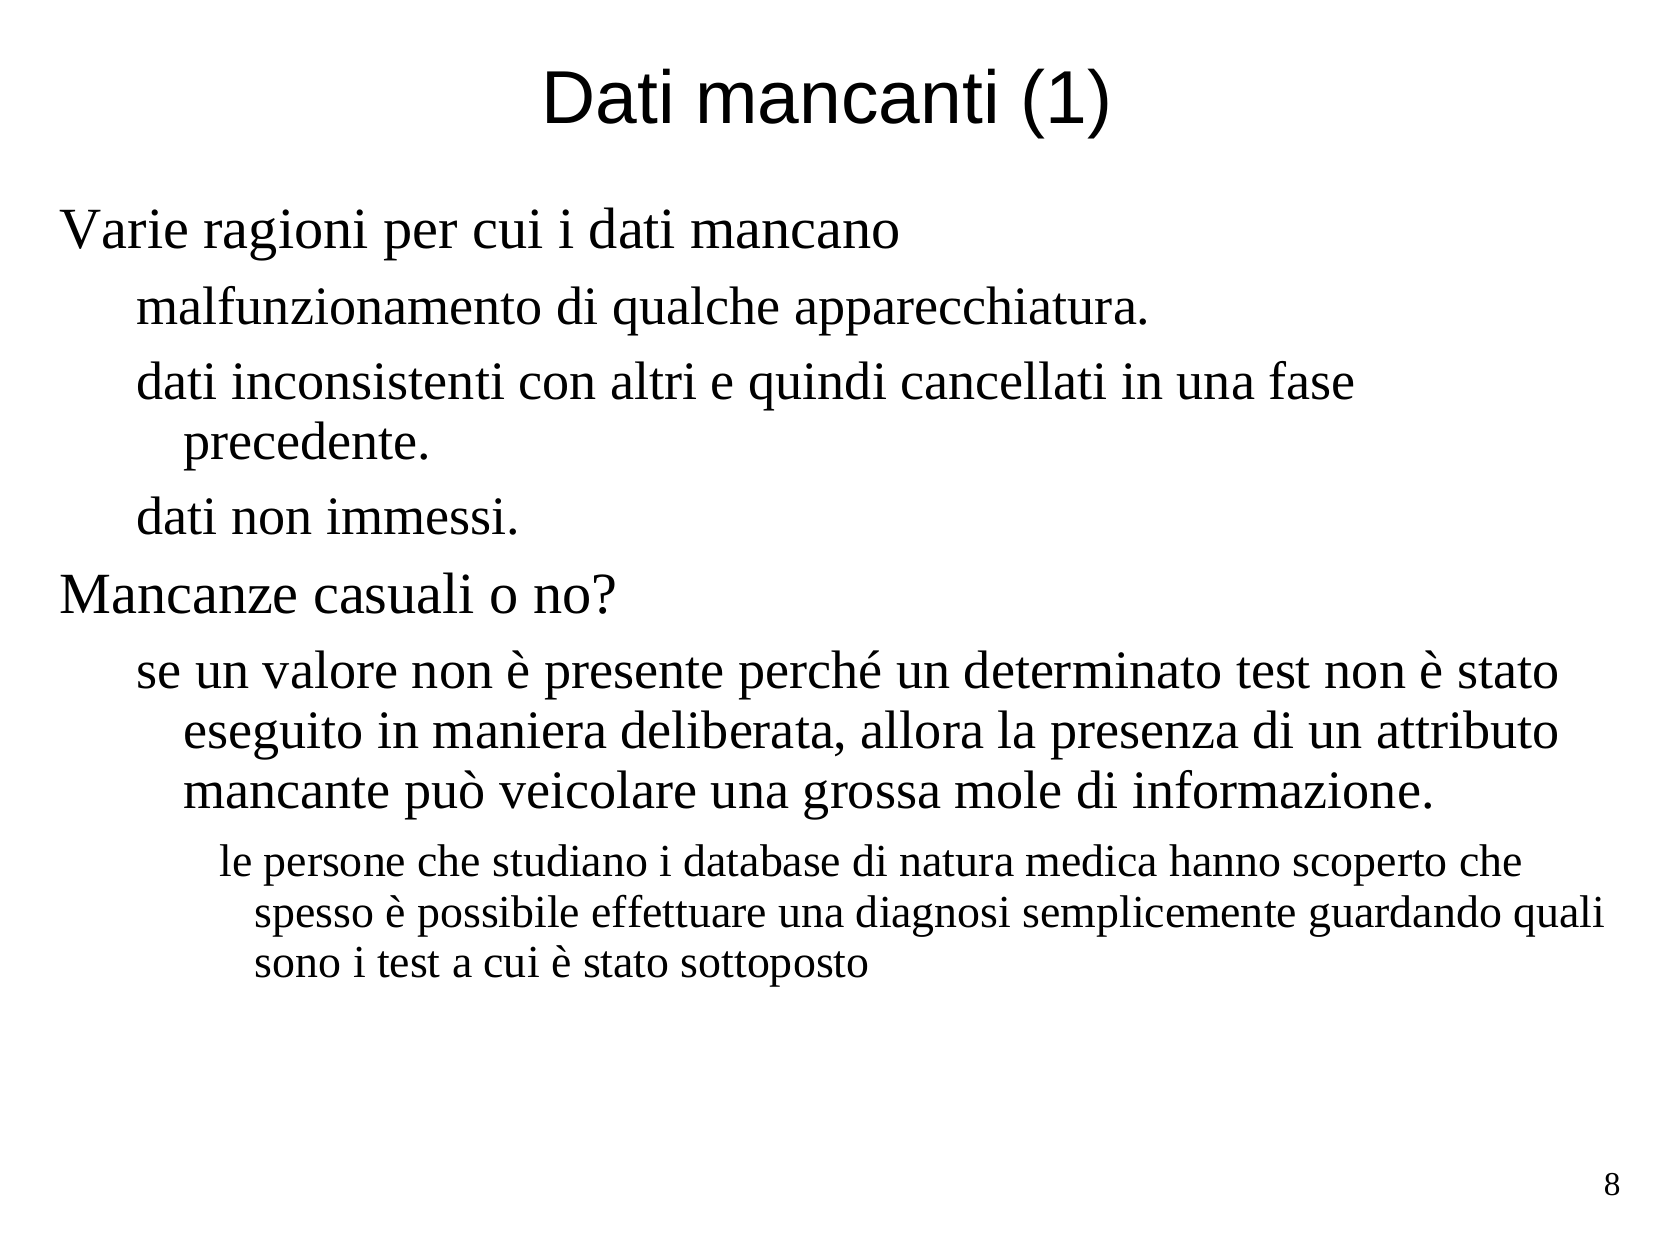

# Dati mancanti (1)
Varie ragioni per cui i dati mancano
malfunzionamento di qualche apparecchiatura.
dati inconsistenti con altri e quindi cancellati in una fase precedente.
dati non immessi.
Mancanze casuali o no?
se un valore non è presente perché un determinato test non è stato eseguito in maniera deliberata, allora la presenza di un attributo mancante può veicolare una grossa mole di informazione.
le persone che studiano i database di natura medica hanno scoperto che spesso è possibile effettuare una diagnosi semplicemente guardando quali sono i test a cui è stato sottoposto